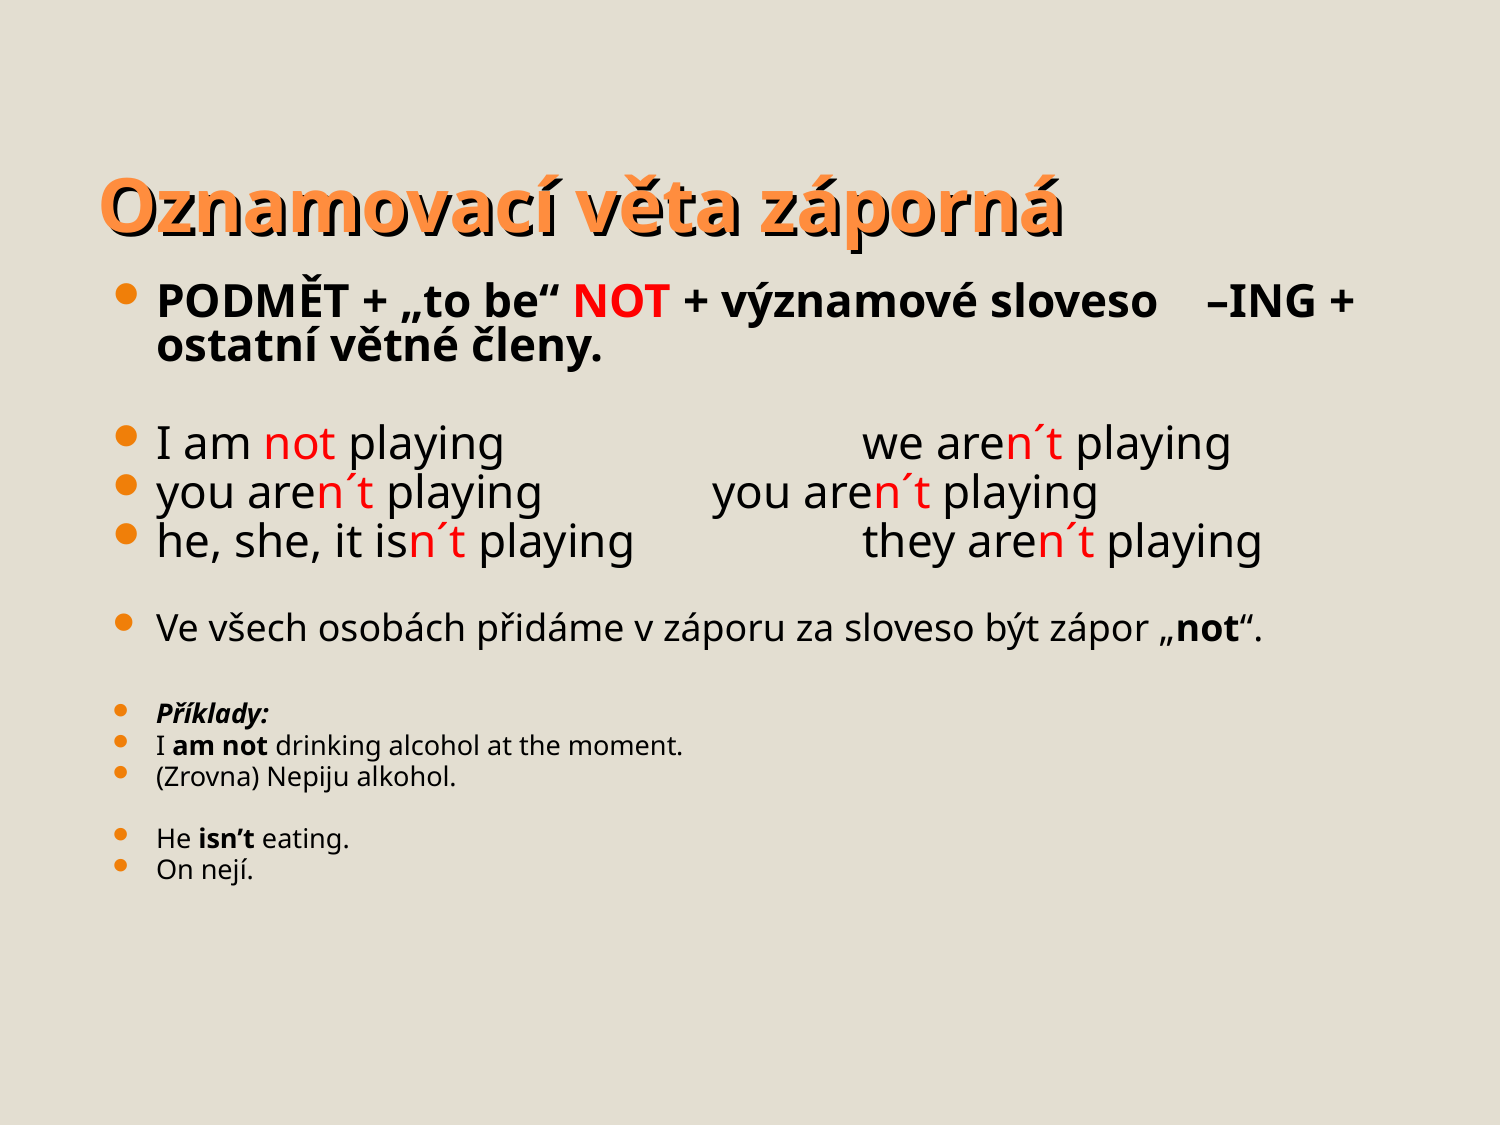

# Oznamovací věta záporná
PODMĚT + „to be“ NOT + významové sloveso –ING + ostatní větné členy.
I am not playing			we aren´t playing
you aren´t playing		you aren´t playing
he, she, it isn´t playing		they aren´t playing
Ve všech osobách přidáme v záporu za sloveso být zápor „not“.
Příklady:
I am not drinking alcohol at the moment.
(Zrovna) Nepiju alkohol.
He isn’t eating.
On nejí.